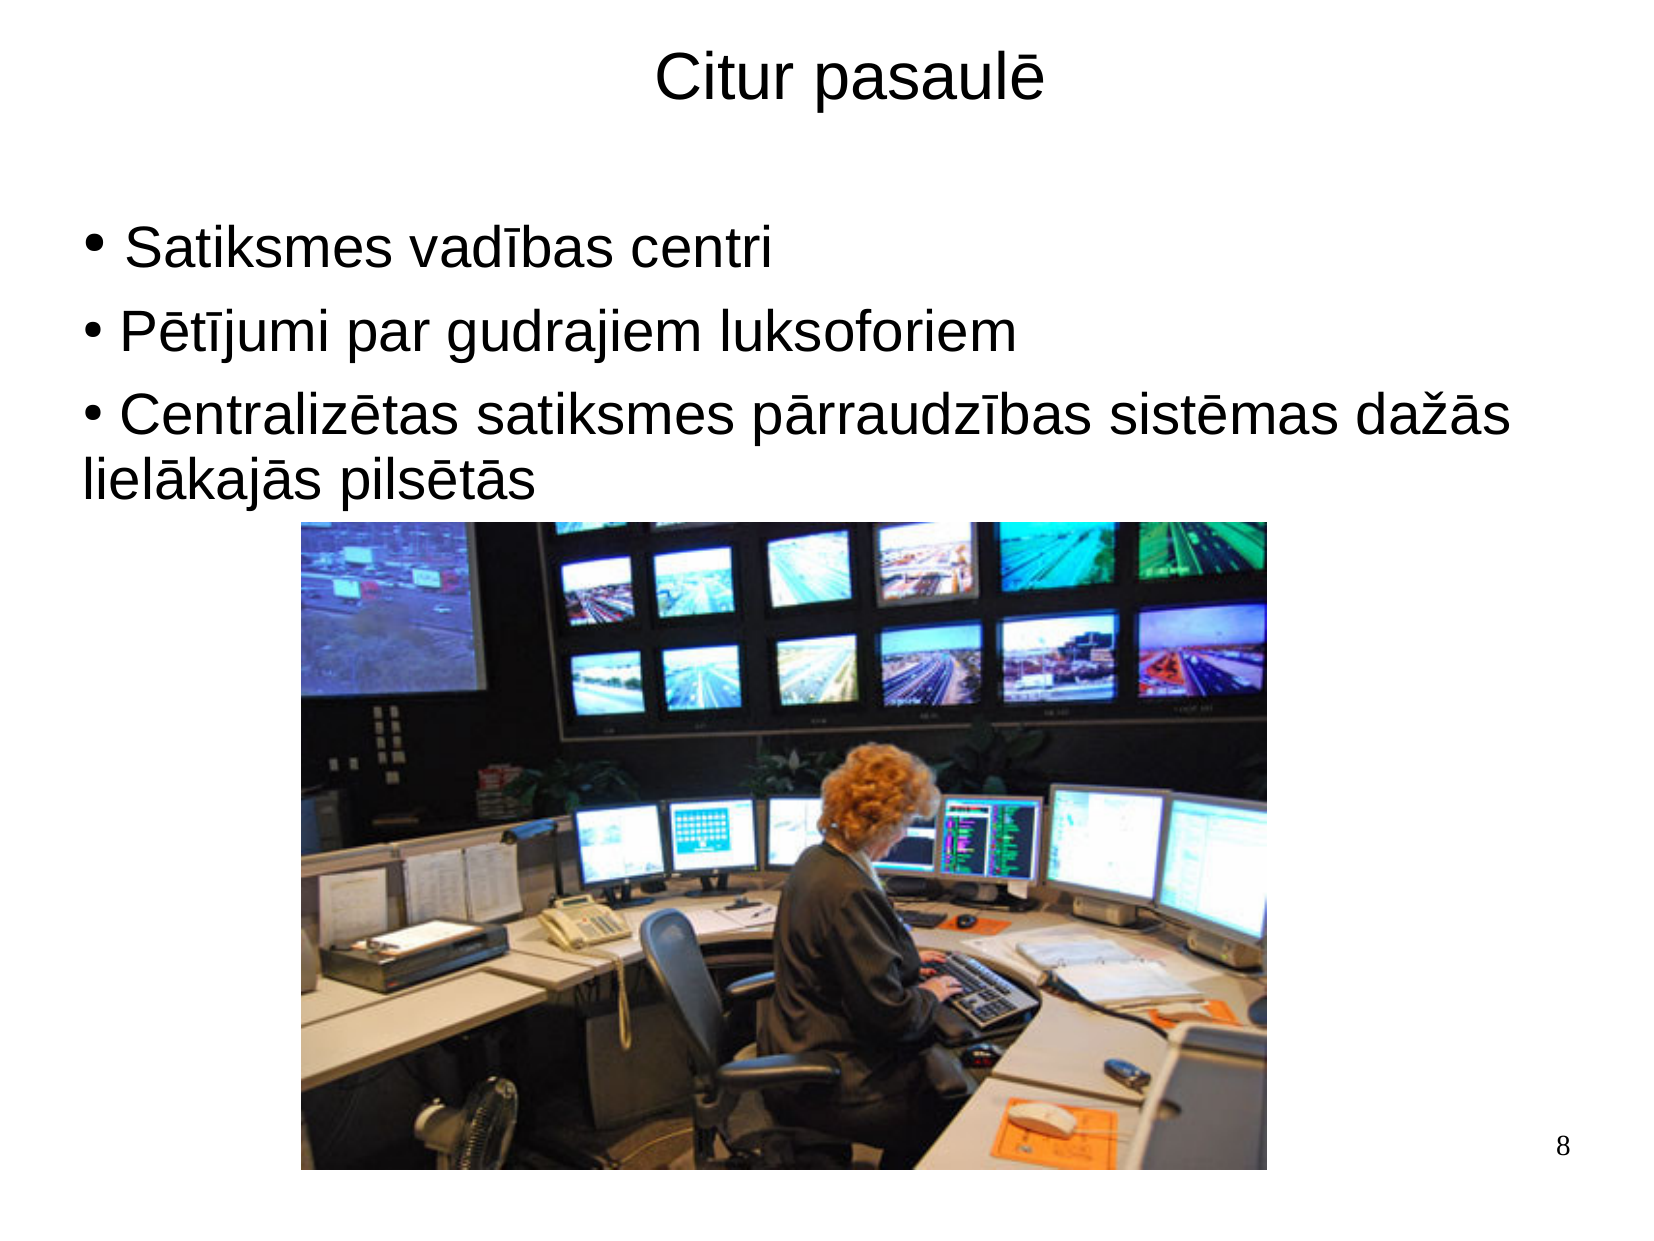

# Citur pasaulē
 Satiksmes vadības centri
 Pētījumi par gudrajiem luksoforiem
 Centralizētas satiksmes pārraudzības sistēmas dažās lielākajās pilsētās
8